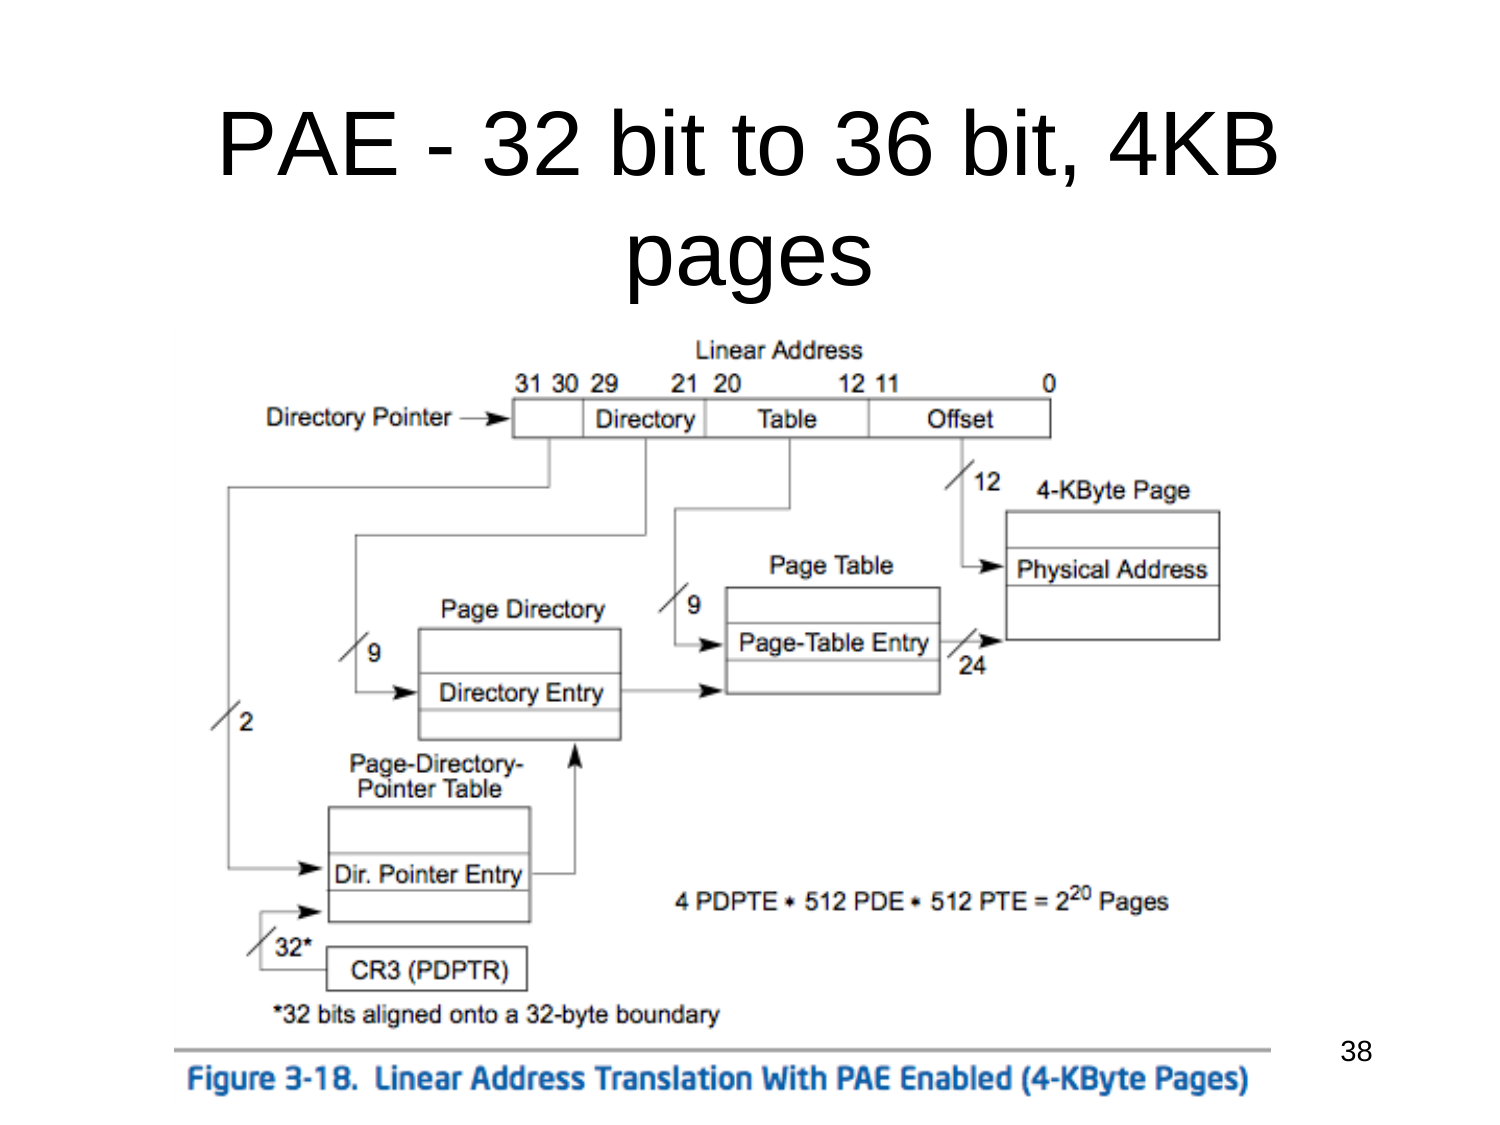

# PAE - 32 bit to 36 bit, 4KB pages